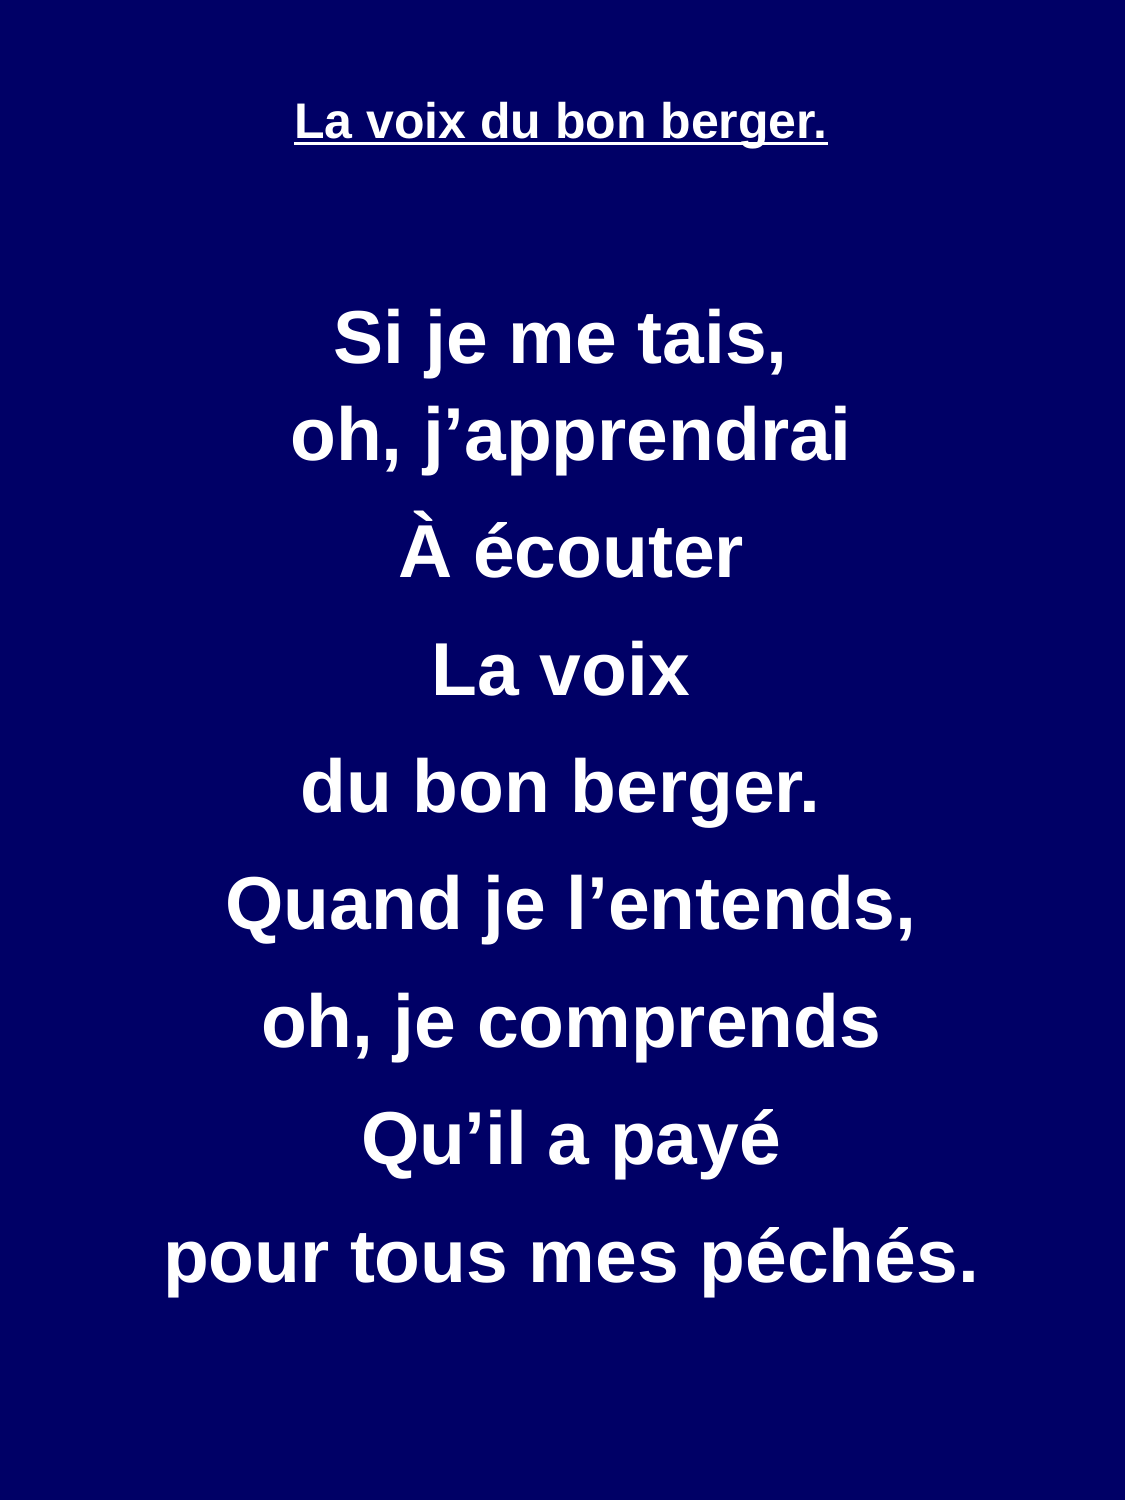

La voix du bon berger.
Si je me tais,
 oh, j’apprendrai
 À écouter
 La voix
du bon berger.
 Quand je l’entends,
 oh, je comprends
 Qu’il a payé
 pour tous mes péchés.